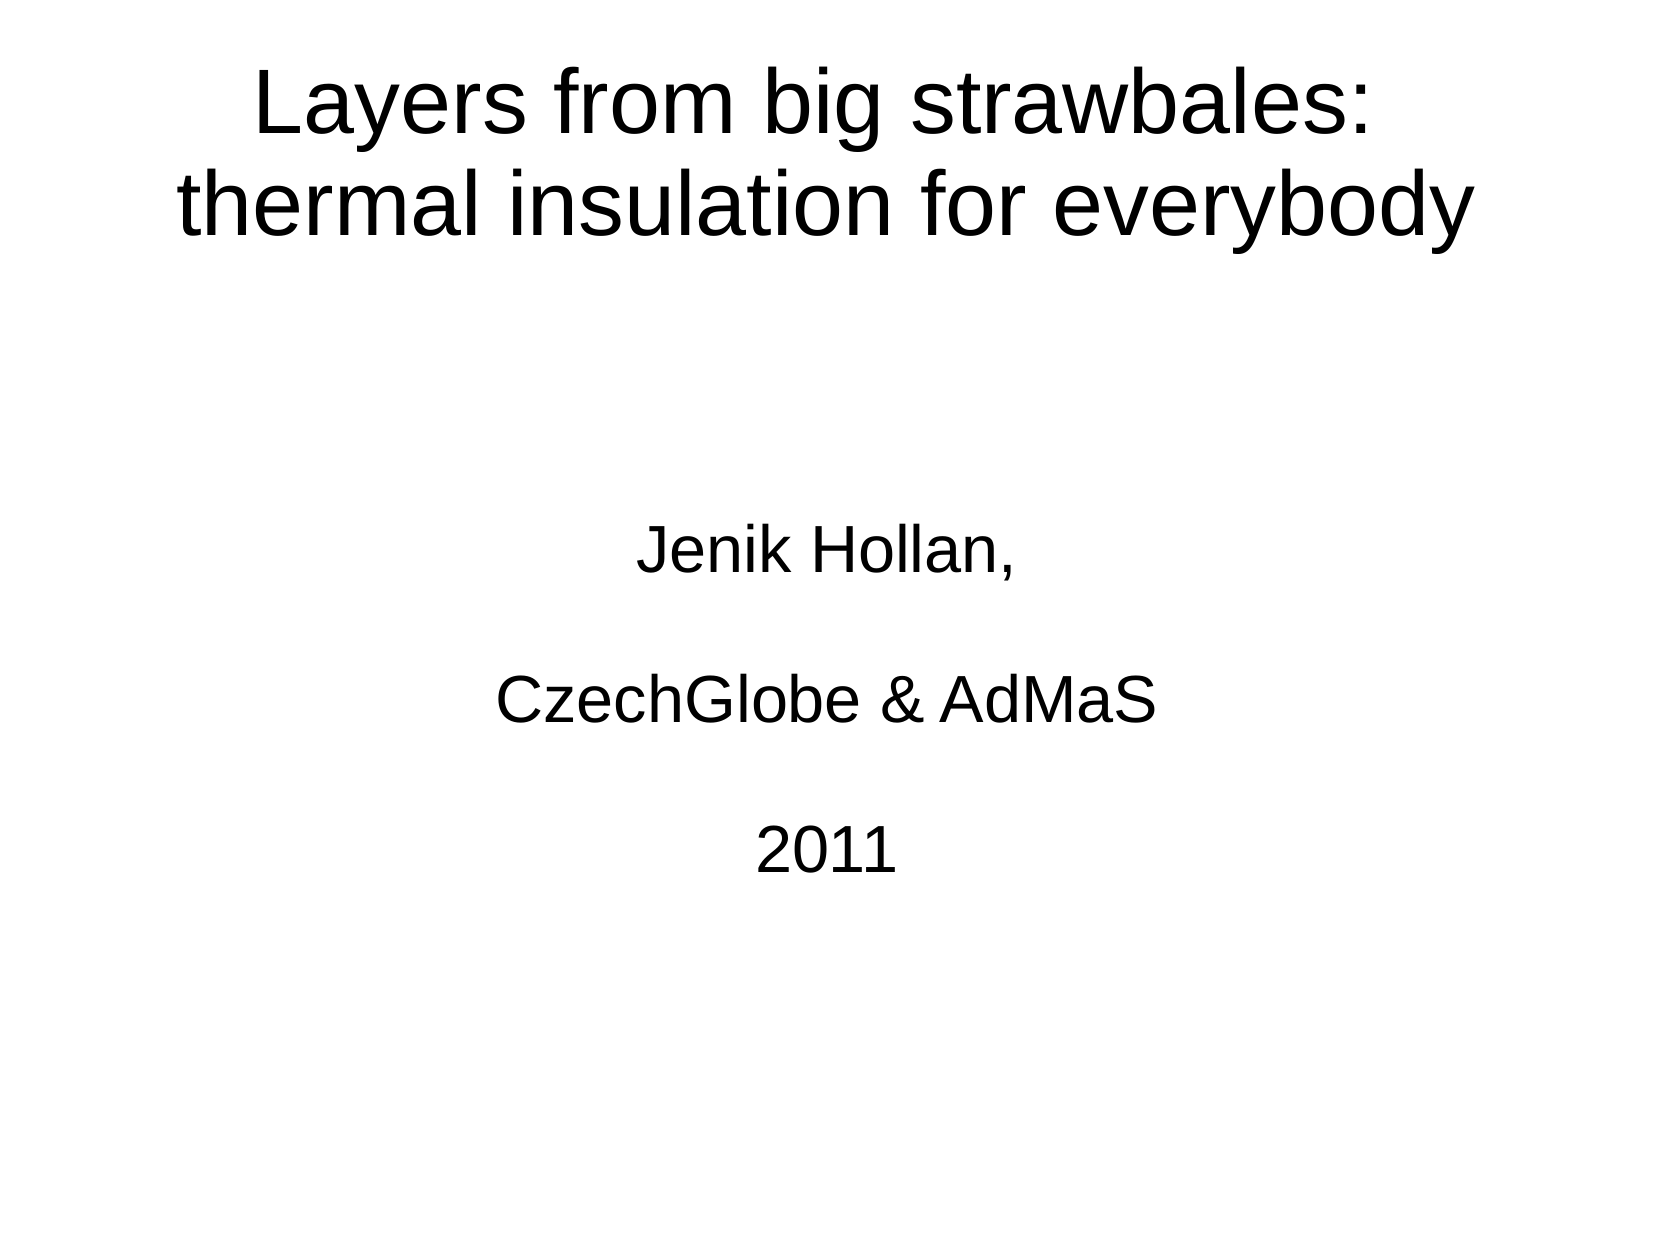

# Layers from big strawbales: thermal insulation for everybody
Jenik Hollan,
CzechGlobe & AdMaS
2011